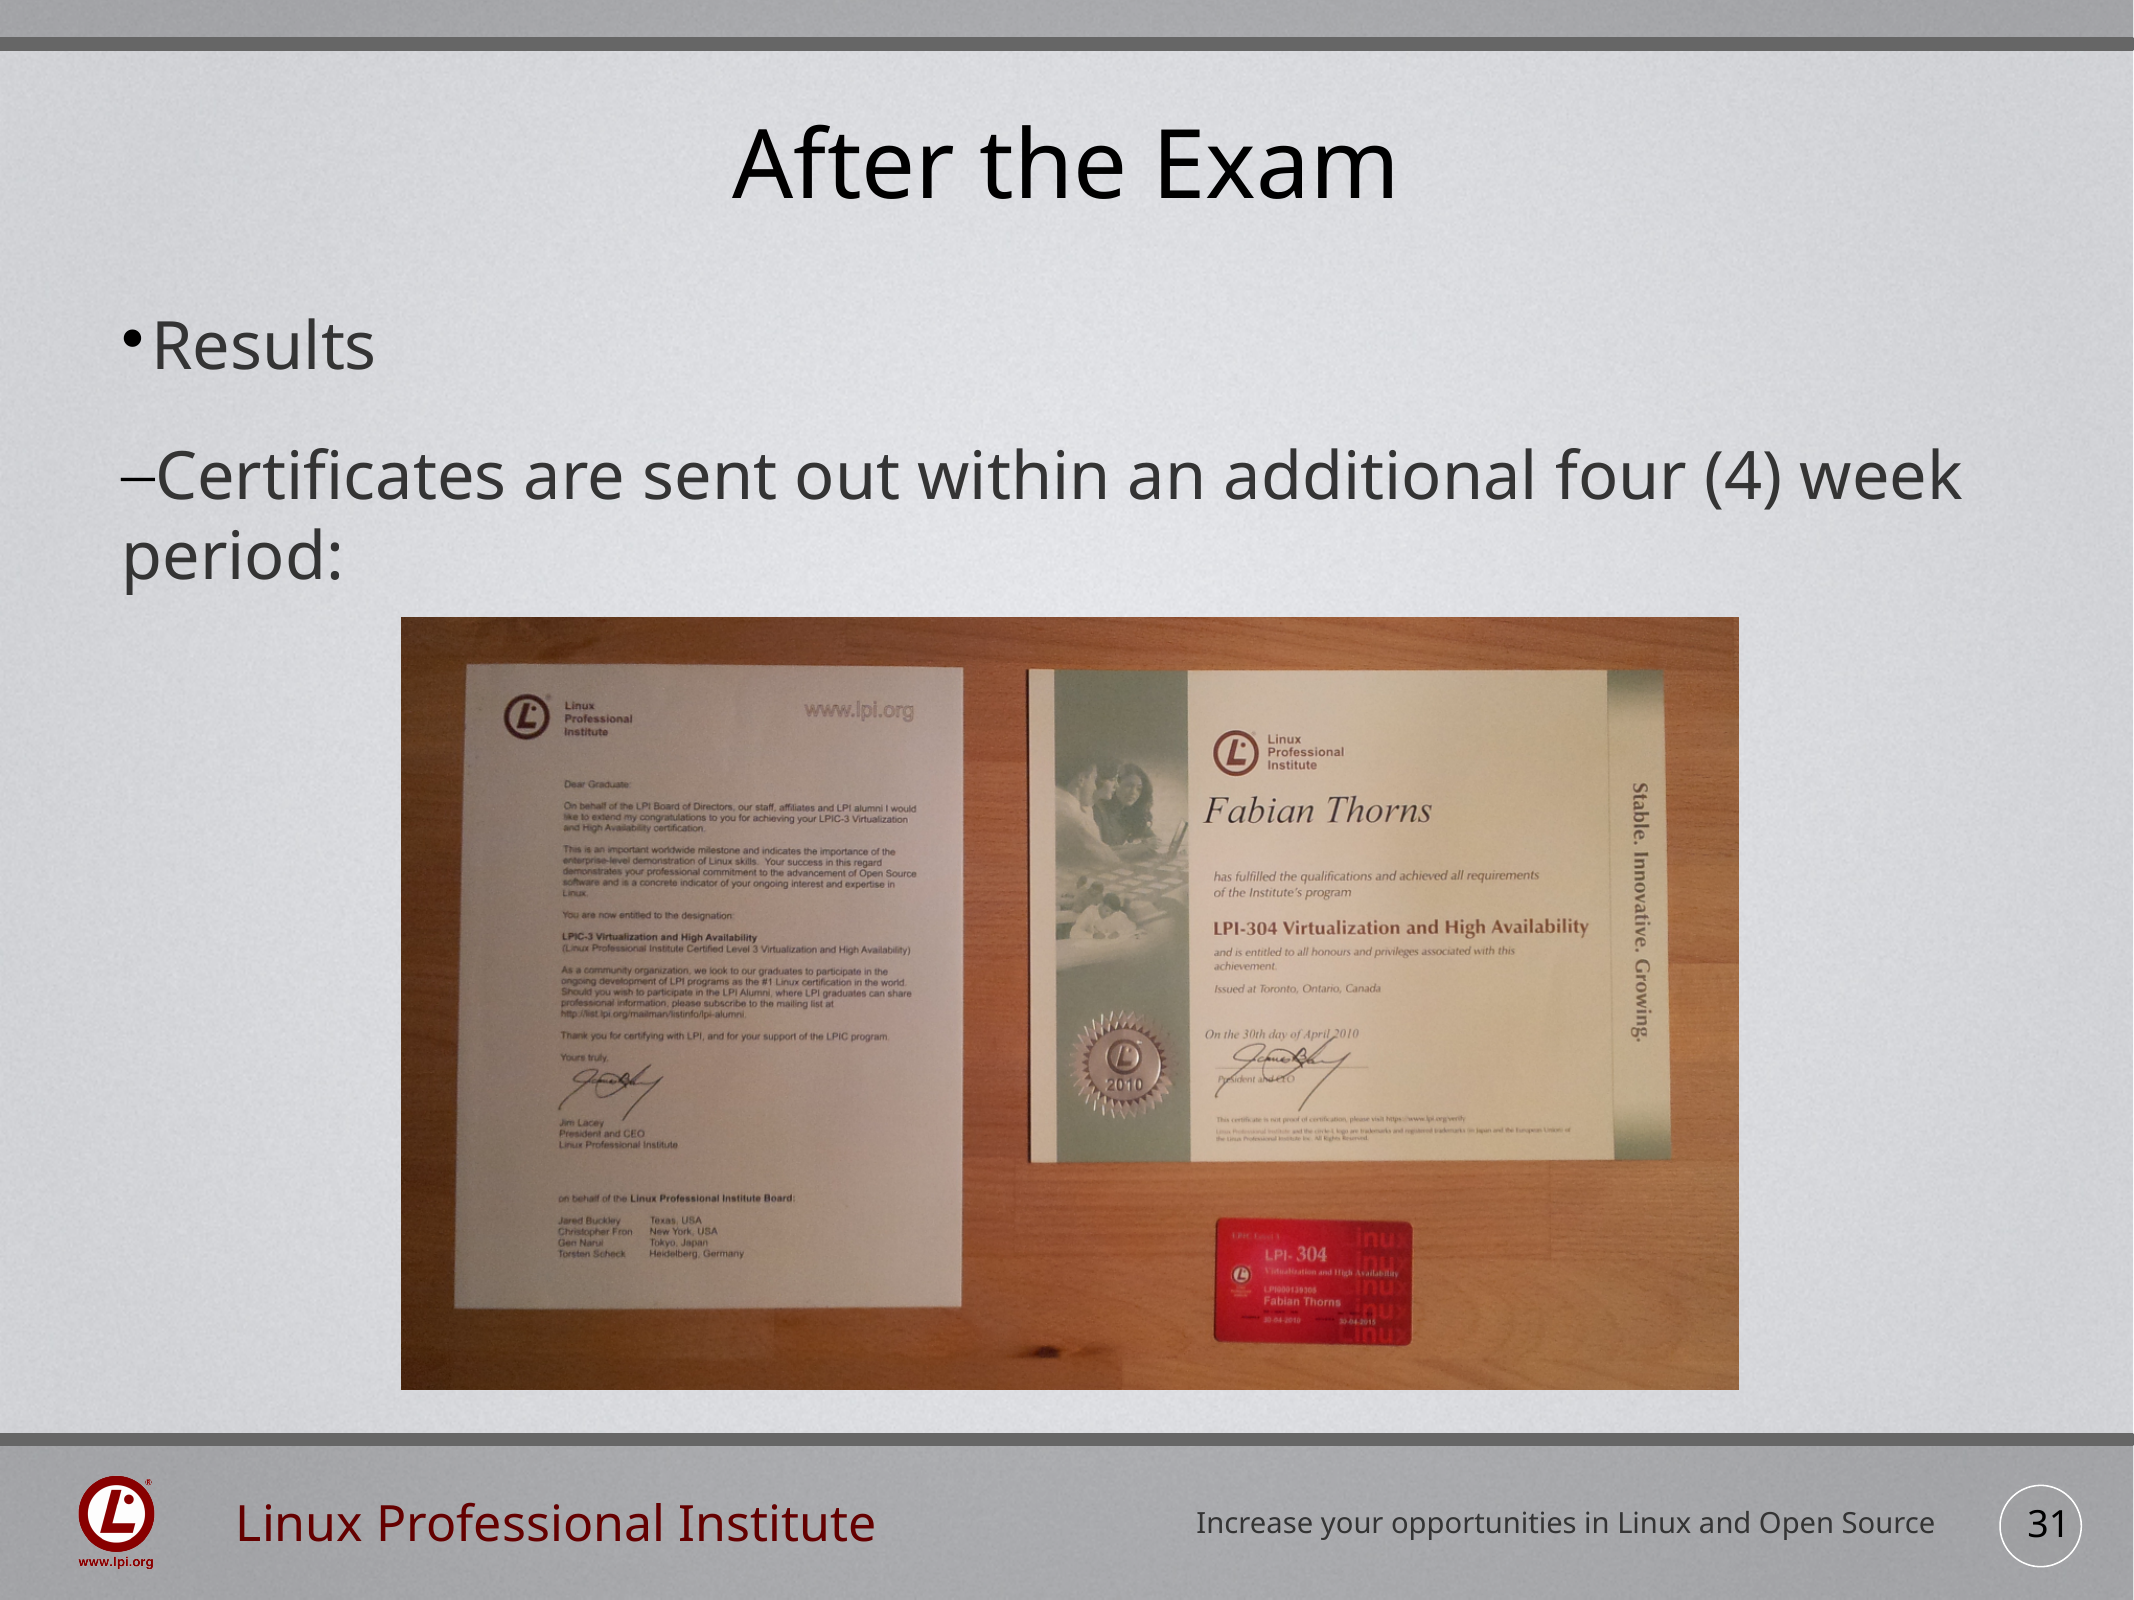

# After the Exam
Results
Certificates are sent out within an additional four (4) week period: